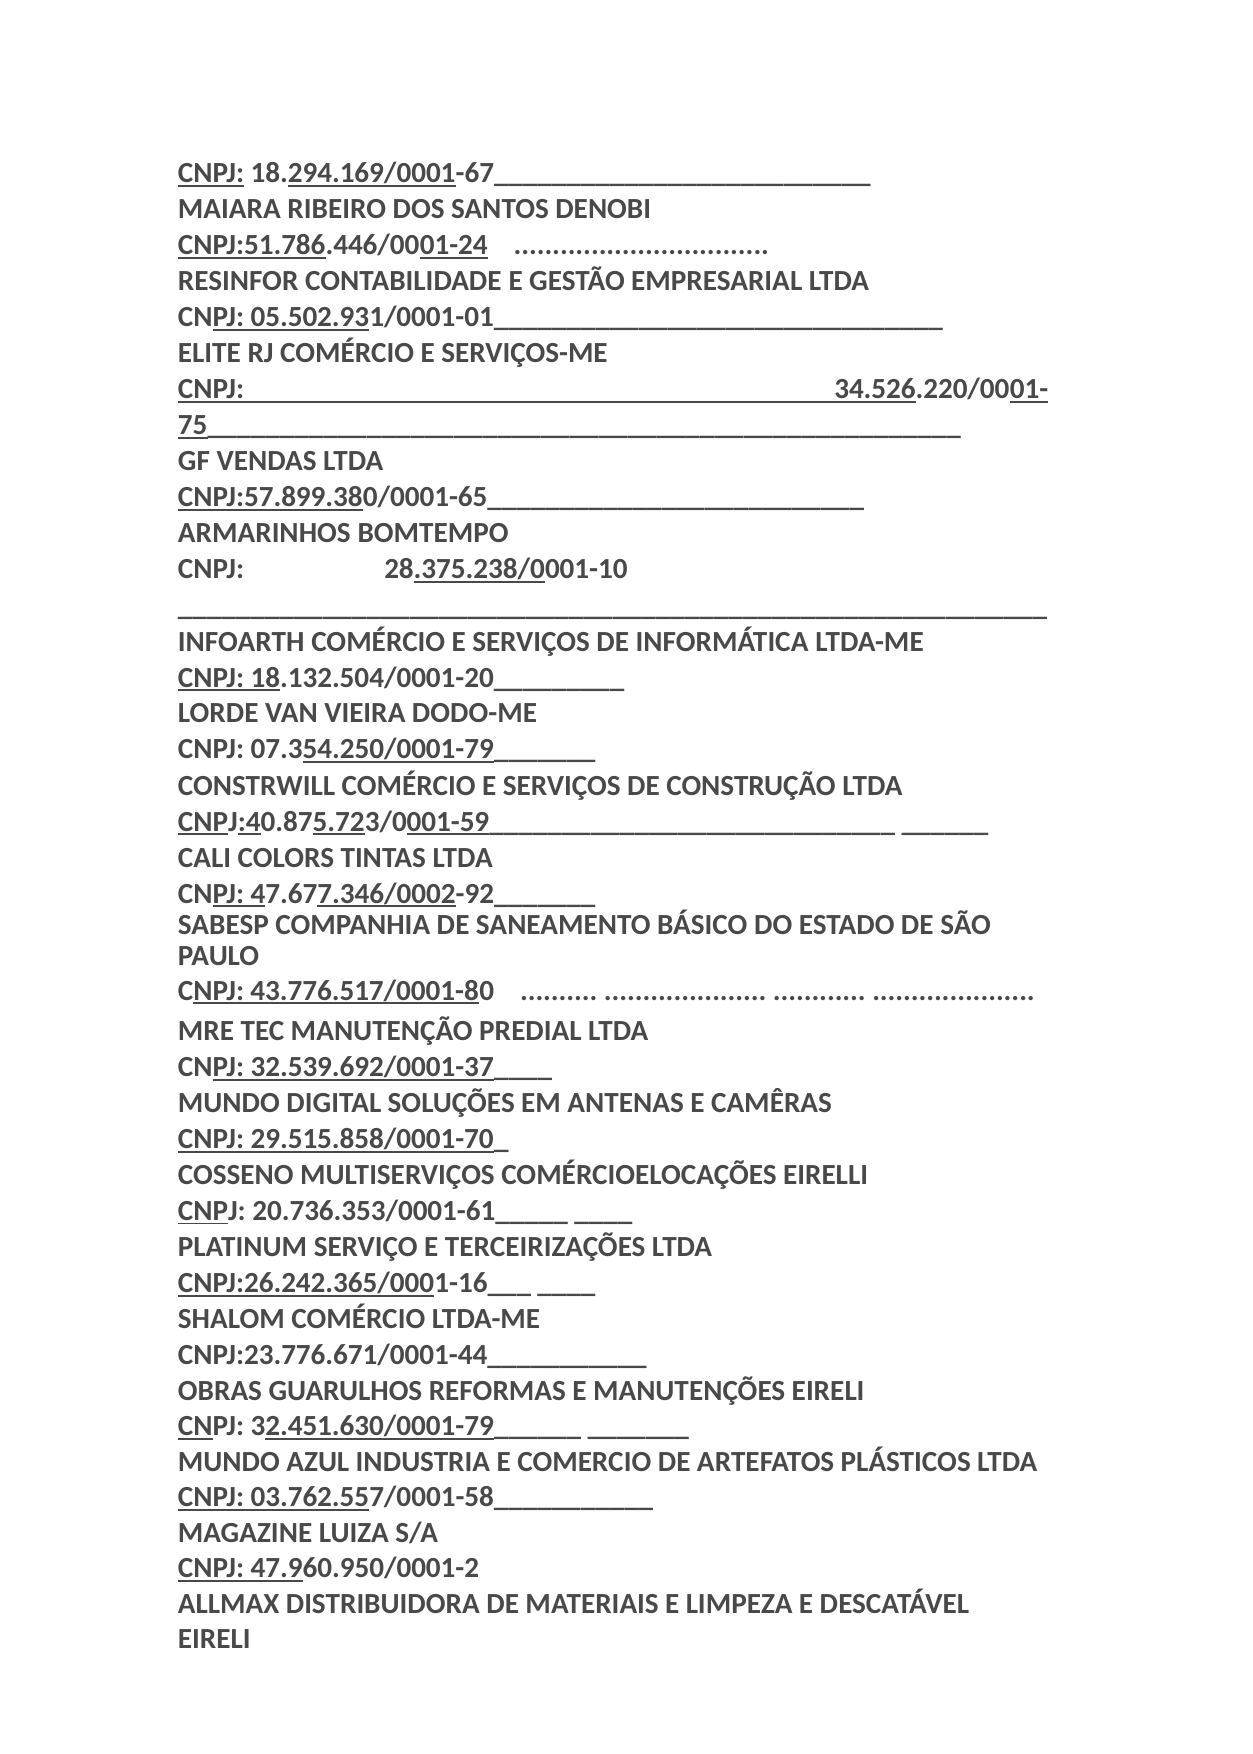

CNPJ: 18.294.169/0001-67__________________________
MAIARA RIBEIRO DOS SANTOS DENOBI
CNPJ:51.786.446/0001-24 .................................
RESINFOR CONTABILIDADE E GESTÃO EMPRESARIAL LTDA
CNPJ: 05.502.931/0001-01_______________________________
ELITE RJ COMÉRCIO E SERVIÇOS-ME
CNPJ: 34.526.220/0001-75____________________________________________________
GF VENDAS LTDA
CNPJ:57.899.380/0001-65__________________________
ARMARINHOS BOMTEMPO
CNPJ: 28.375.238/0001-10 ____________________________________________________________
INFOARTH COMÉRCIO E SERVIÇOS DE INFORMÁTICA LTDA-ME
CNPJ: 18.132.504/0001-20_________
LORDE VAN VIEIRA DODO-ME
CNPJ: 07.354.250/0001-79_______
CONSTRWILL COMÉRCIO E SERVIÇOS DE CONSTRUÇÃO LTDA
CNPJ:40.875.723/0001-59____________________________ ______
CALI COLORS TINTAS LTDA
CNPJ: 47.677.346/0002-92_______
SABESP COMPANHIA DE SANEAMENTO BÁSICO DO ESTADO DE SÃO PAULO
CNPJ: 43.776.517/0001-80 .......... ..................... ............ .....................
MRE TEC MANUTENÇÃO PREDIAL LTDA
CNPJ: 32.539.692/0001-37____
MUNDO DIGITAL SOLUÇÕES EM ANTENAS E CAMÊRAS
CNPJ: 29.515.858/0001-70_
COSSENO MULTISERVIÇOS COMÉRCIOELOCAÇÕES EIRELLI
CNPJ: 20.736.353/0001-61_____ ____
PLATINUM SERVIÇO E TERCEIRIZAÇÕES LTDA
CNPJ:26.242.365/0001-16___ ____
SHALOM COMÉRCIO LTDA-ME
CNPJ:23.776.671/0001-44___________
OBRAS GUARULHOS REFORMAS E MANUTENÇÕES EIRELI
CNPJ: 32.451.630/0001-79______ _______
MUNDO AZUL INDUSTRIA E COMERCIO DE ARTEFATOS PLÁSTICOS LTDA
CNPJ: 03.762.557/0001-58___________
MAGAZINE LUIZA S/A CNPJ: 47.960.950/0001-2
ALLMAX DISTRIBUIDORA DE MATERIAIS E LIMPEZA E DESCATÁVEL EIRELI